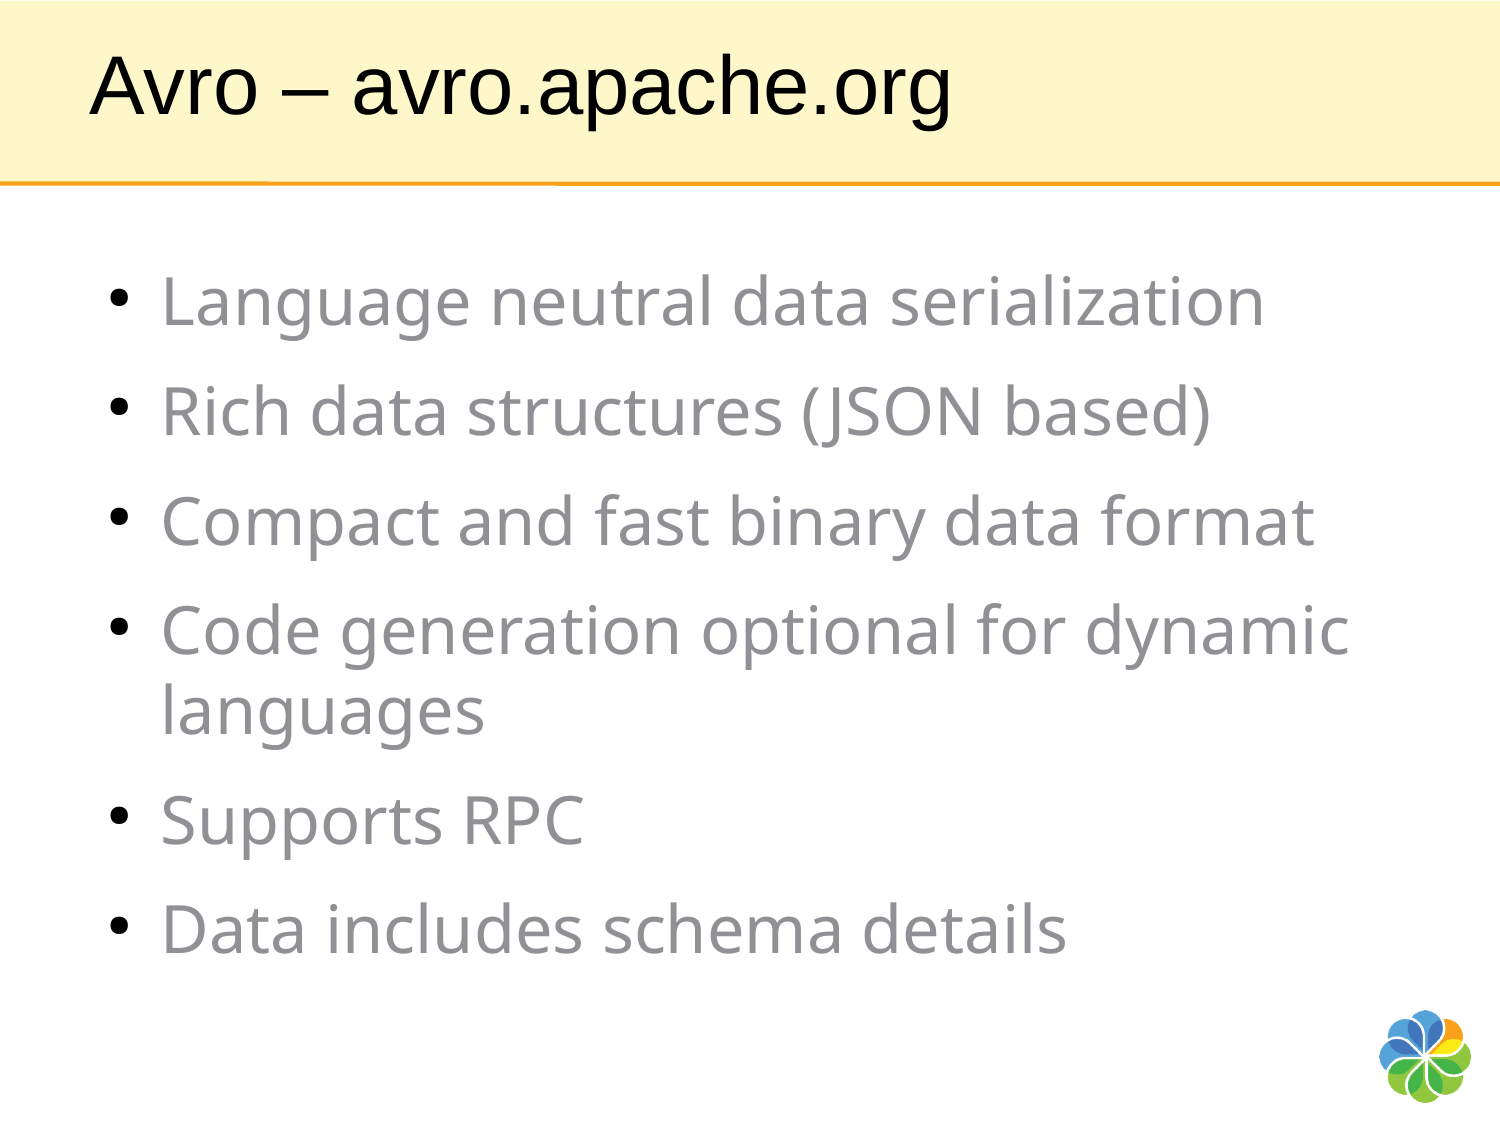

# Avro – avro.apache.org
Language neutral data serialization
Rich data structures (JSON based)
Compact and fast binary data format
Code generation optional for dynamic languages
Supports RPC
Data includes schema details